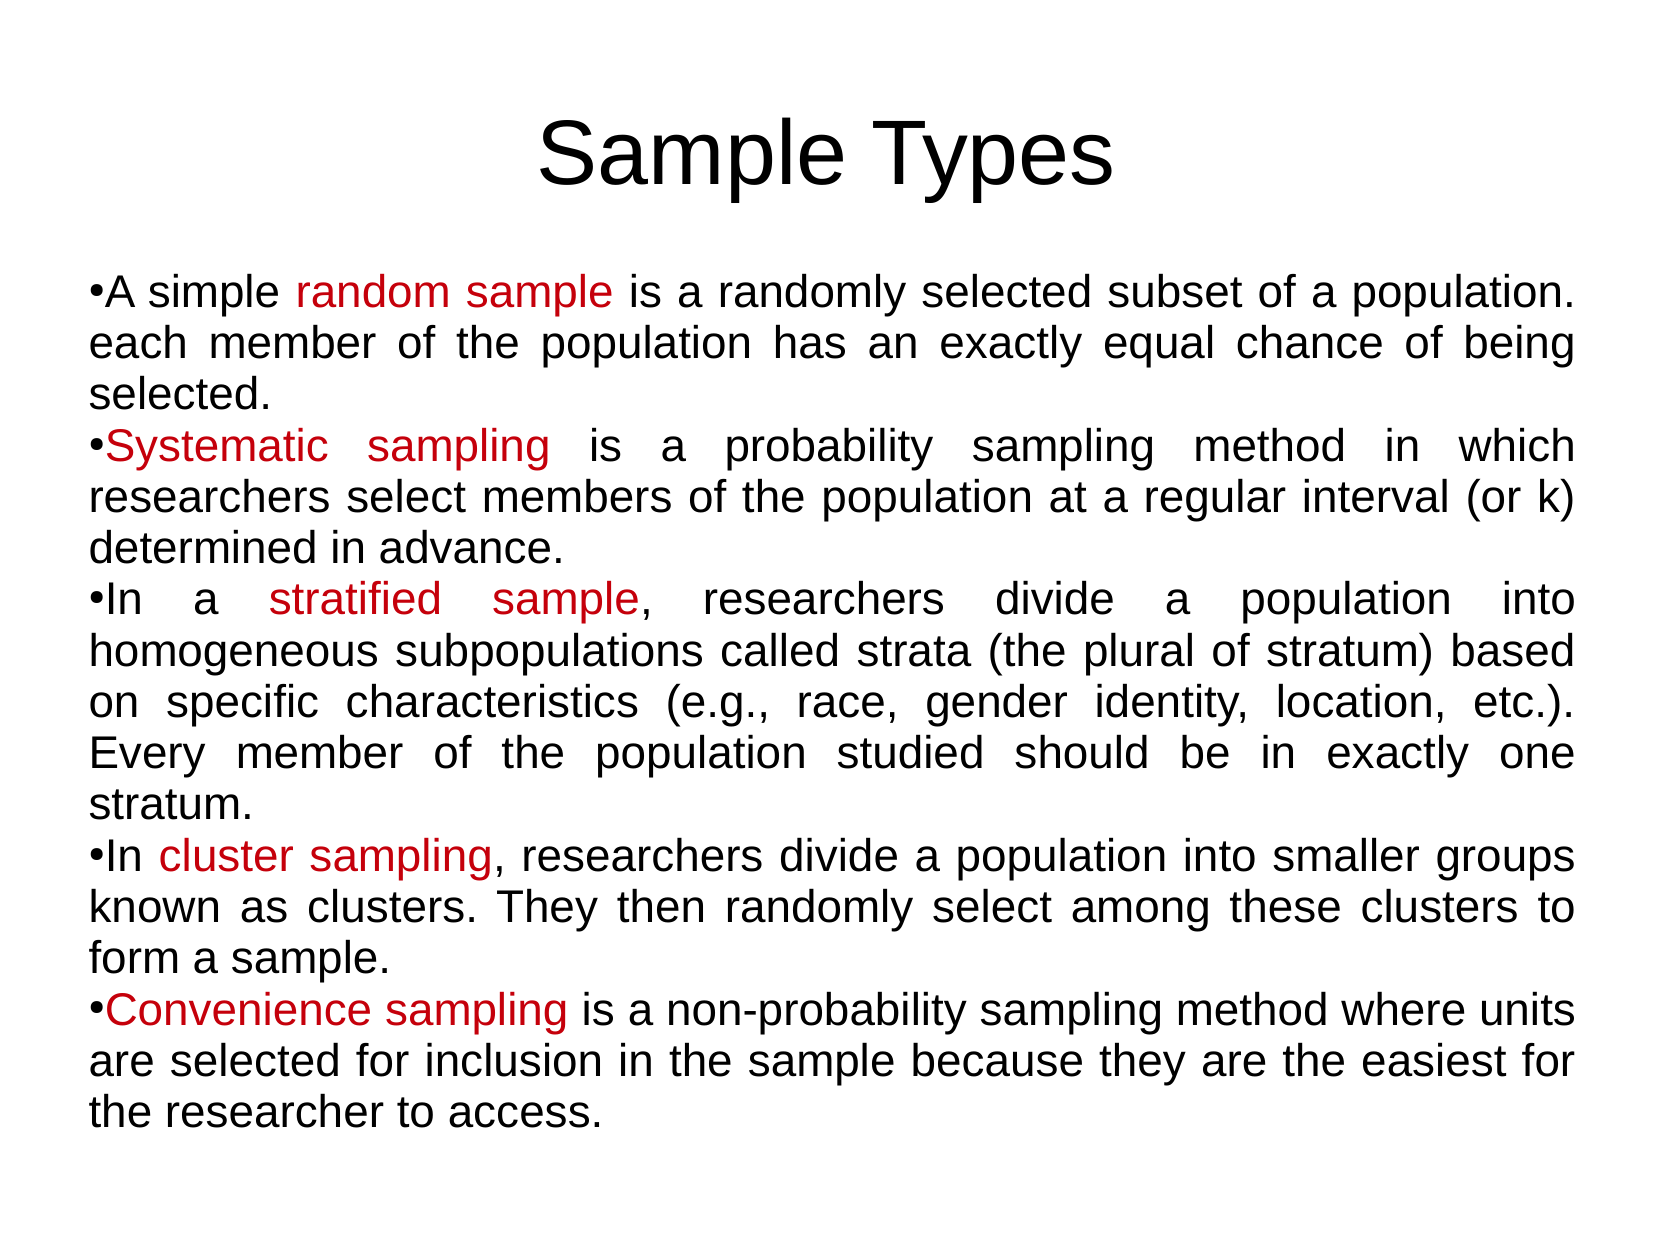

# Sample Types
A simple random sample is a randomly selected subset of a population. each member of the population has an exactly equal chance of being selected.
Systematic sampling is a probability sampling method in which researchers select members of the population at a regular interval (or k) determined in advance.
In a stratified sample, researchers divide a population into homogeneous subpopulations called strata (the plural of stratum) based on specific characteristics (e.g., race, gender identity, location, etc.). Every member of the population studied should be in exactly one stratum.
In cluster sampling, researchers divide a population into smaller groups known as clusters. They then randomly select among these clusters to form a sample.
Convenience sampling is a non-probability sampling method where units are selected for inclusion in the sample because they are the easiest for the researcher to access.